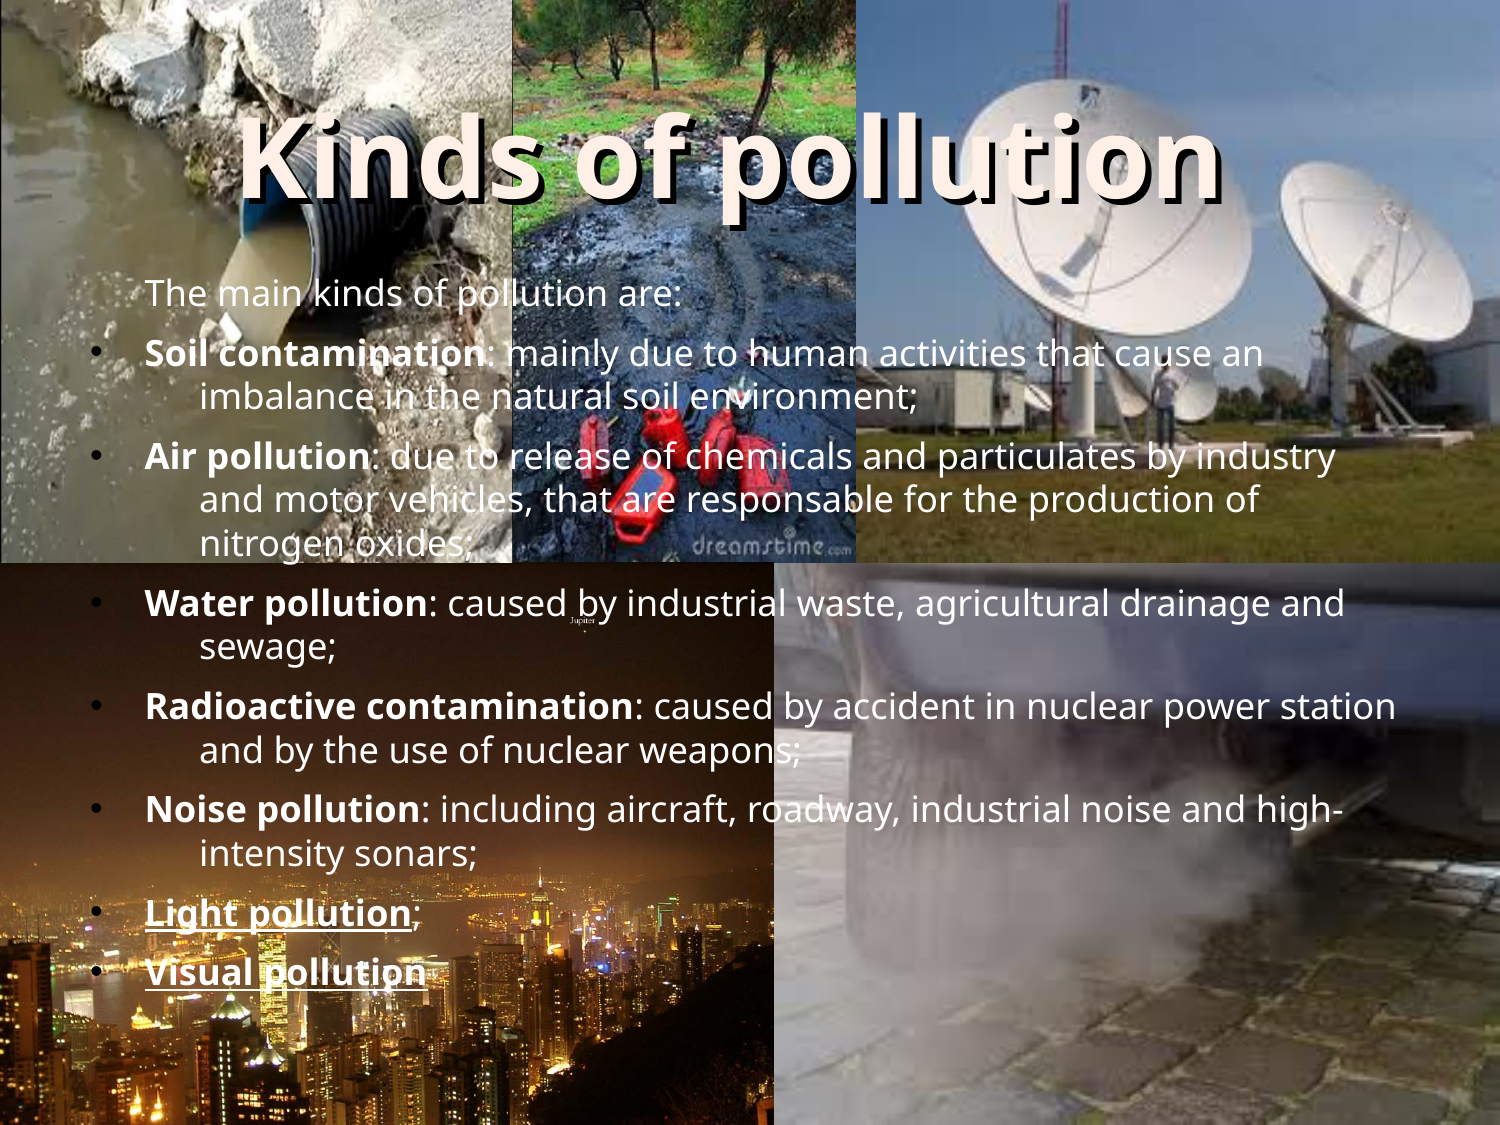

Kinds of pollution
# The main kinds of pollution are:
Soil contamination: mainly due to human activities that cause an imbalance in the natural soil environment;
Air pollution: due to release of chemicals and particulates by industry and motor vehicles, that are responsable for the production of nitrogen oxides;
Water pollution: caused by industrial waste, agricultural drainage and sewage;
Radioactive contamination: caused by accident in nuclear power station and by the use of nuclear weapons;
Noise pollution: including aircraft, roadway, industrial noise and high-intensity sonars;
Light pollution;
Visual pollution